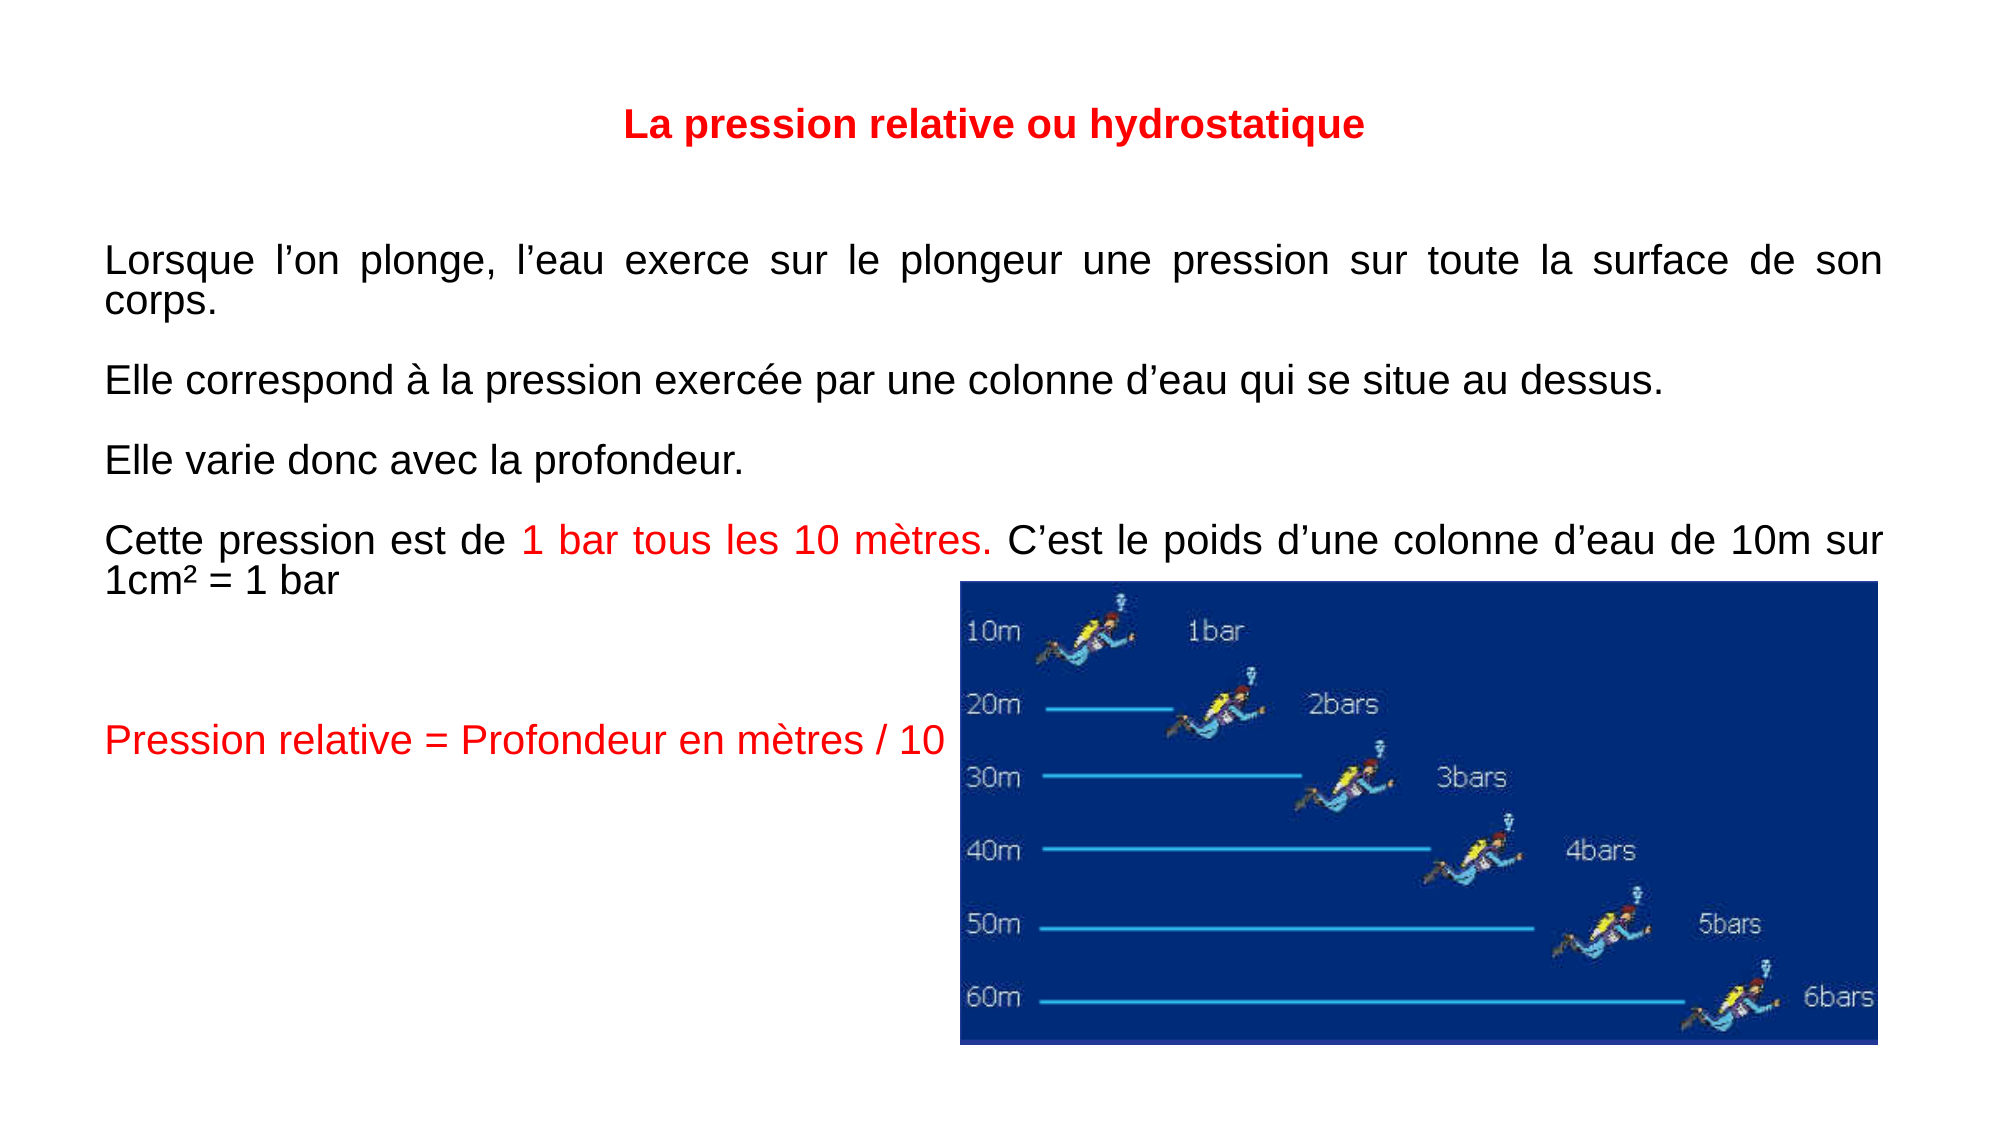

La pression relative ou hydrostatique
Lorsque l’on plonge, l’eau exerce sur le plongeur une pression sur toute la surface de son corps.
Elle correspond à la pression exercée par une colonne d’eau qui se situe au dessus.
Elle varie donc avec la profondeur.
Cette pression est de 1 bar tous les 10 mètres. C’est le poids d’une colonne d’eau de 10m sur 1cm² = 1 bar
Pression relative = Profondeur en mètres / 10